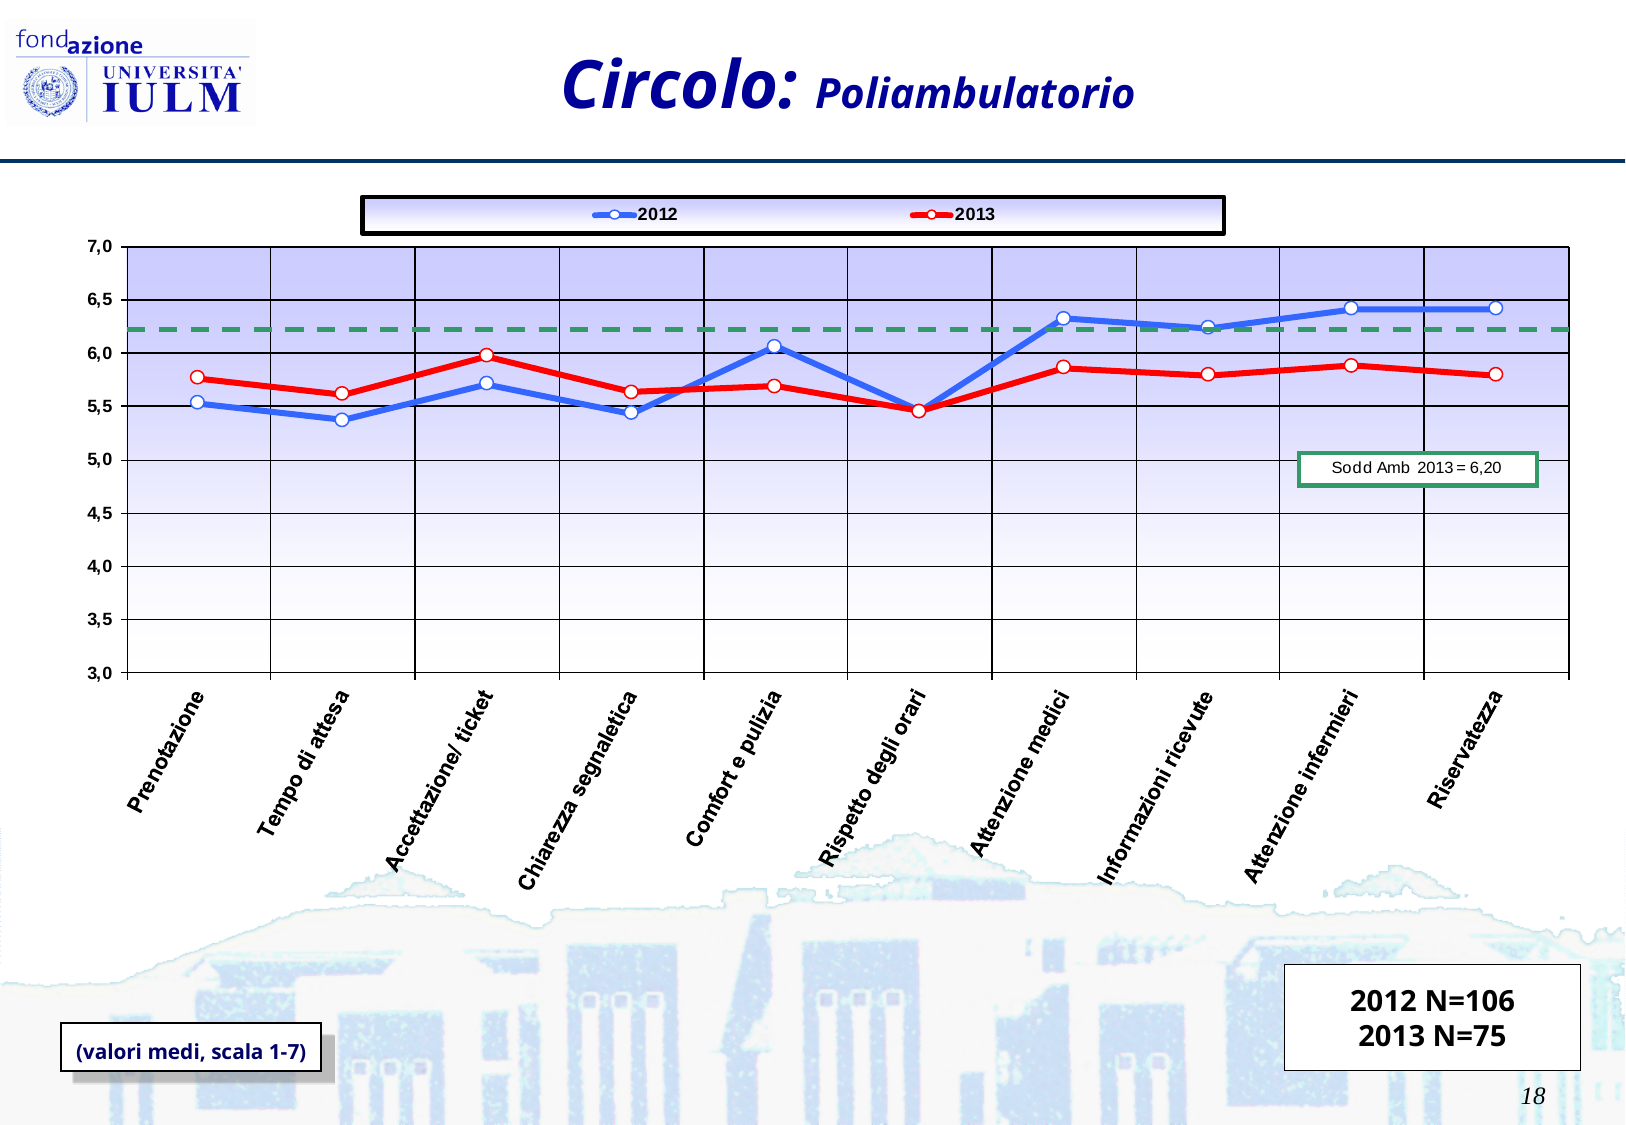

Circolo: Poliambulatorio
2012 N=106
2013 N=75
(valori medi, scala 1-7)